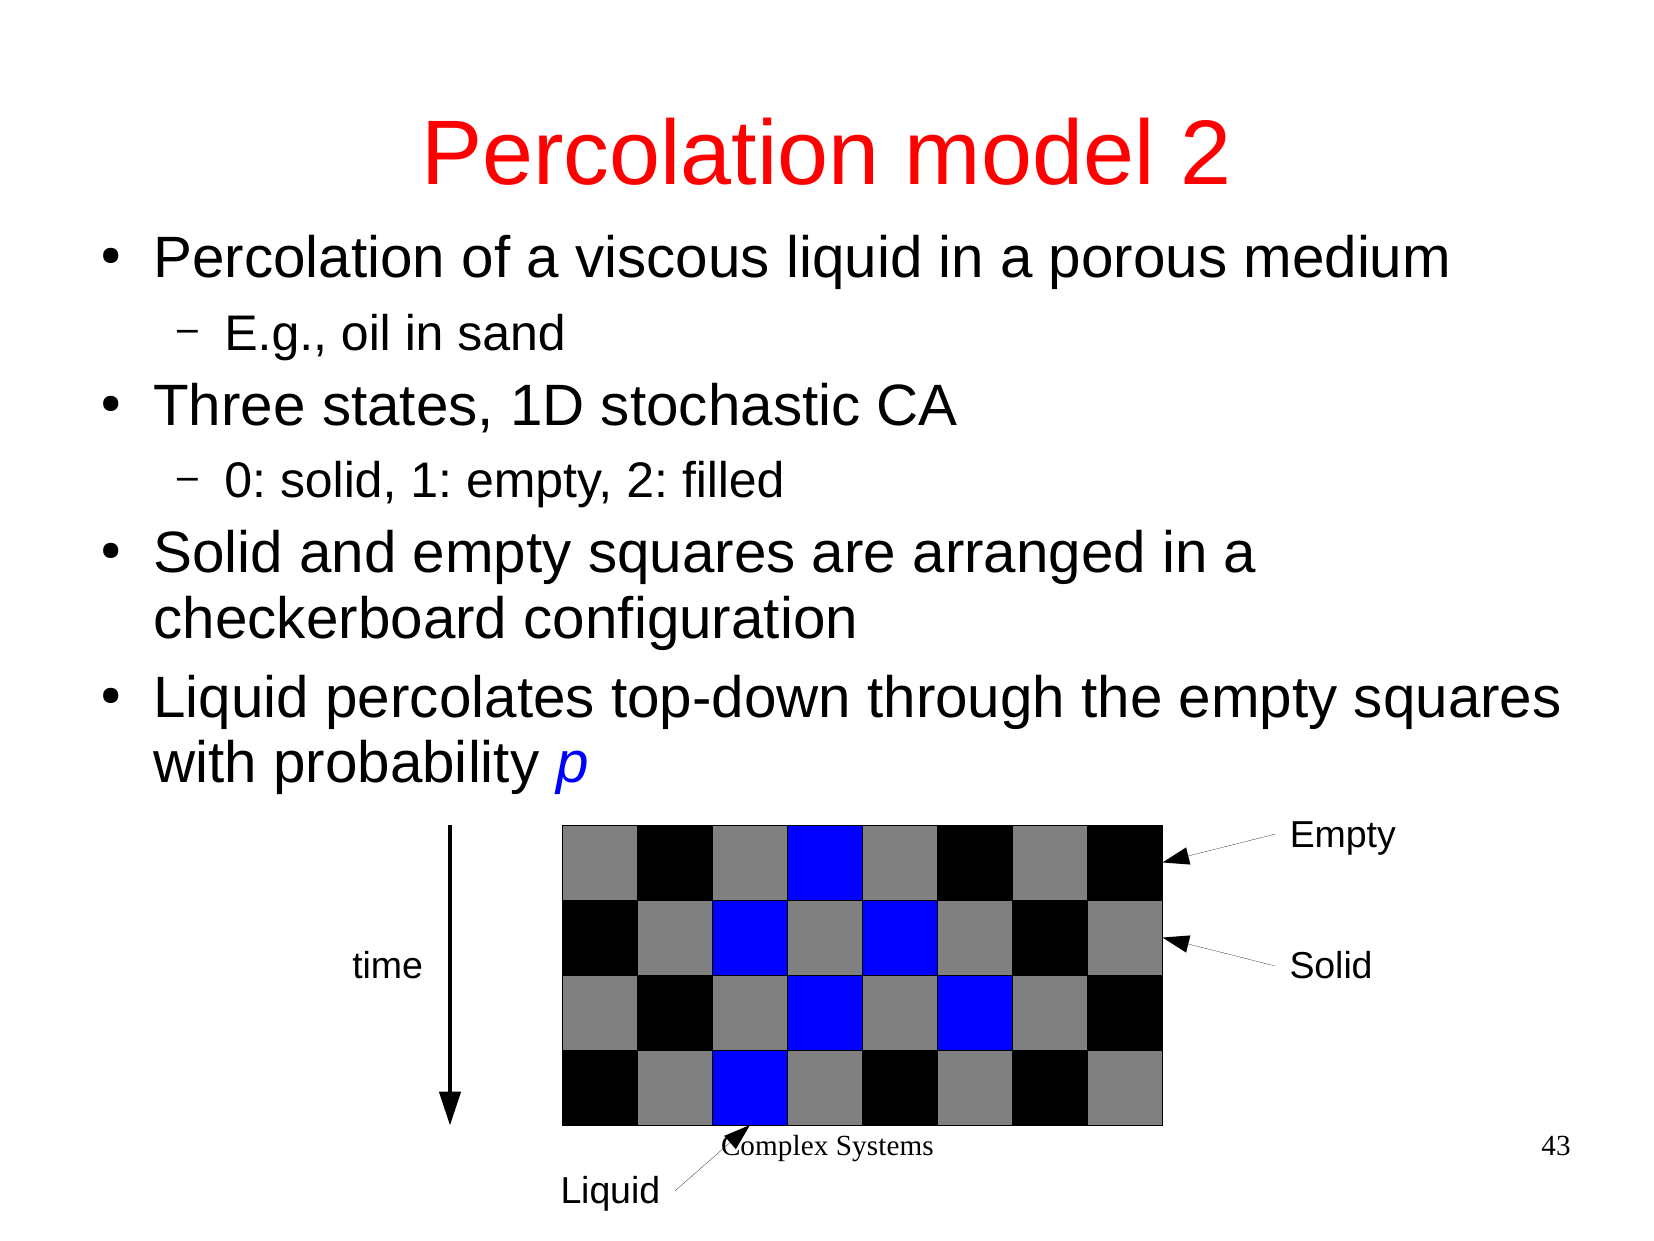

# Percolation model 2
Percolation of a viscous liquid in a porous medium
E.g., oil in sand
Three states, 1D stochastic CA
0: solid, 1: empty, 2: filled
Solid and empty squares are arranged in a checkerboard configuration
Liquid percolates top-down through the empty squares with probability p
Empty
time
Solid
Complex Systems
43
Liquid